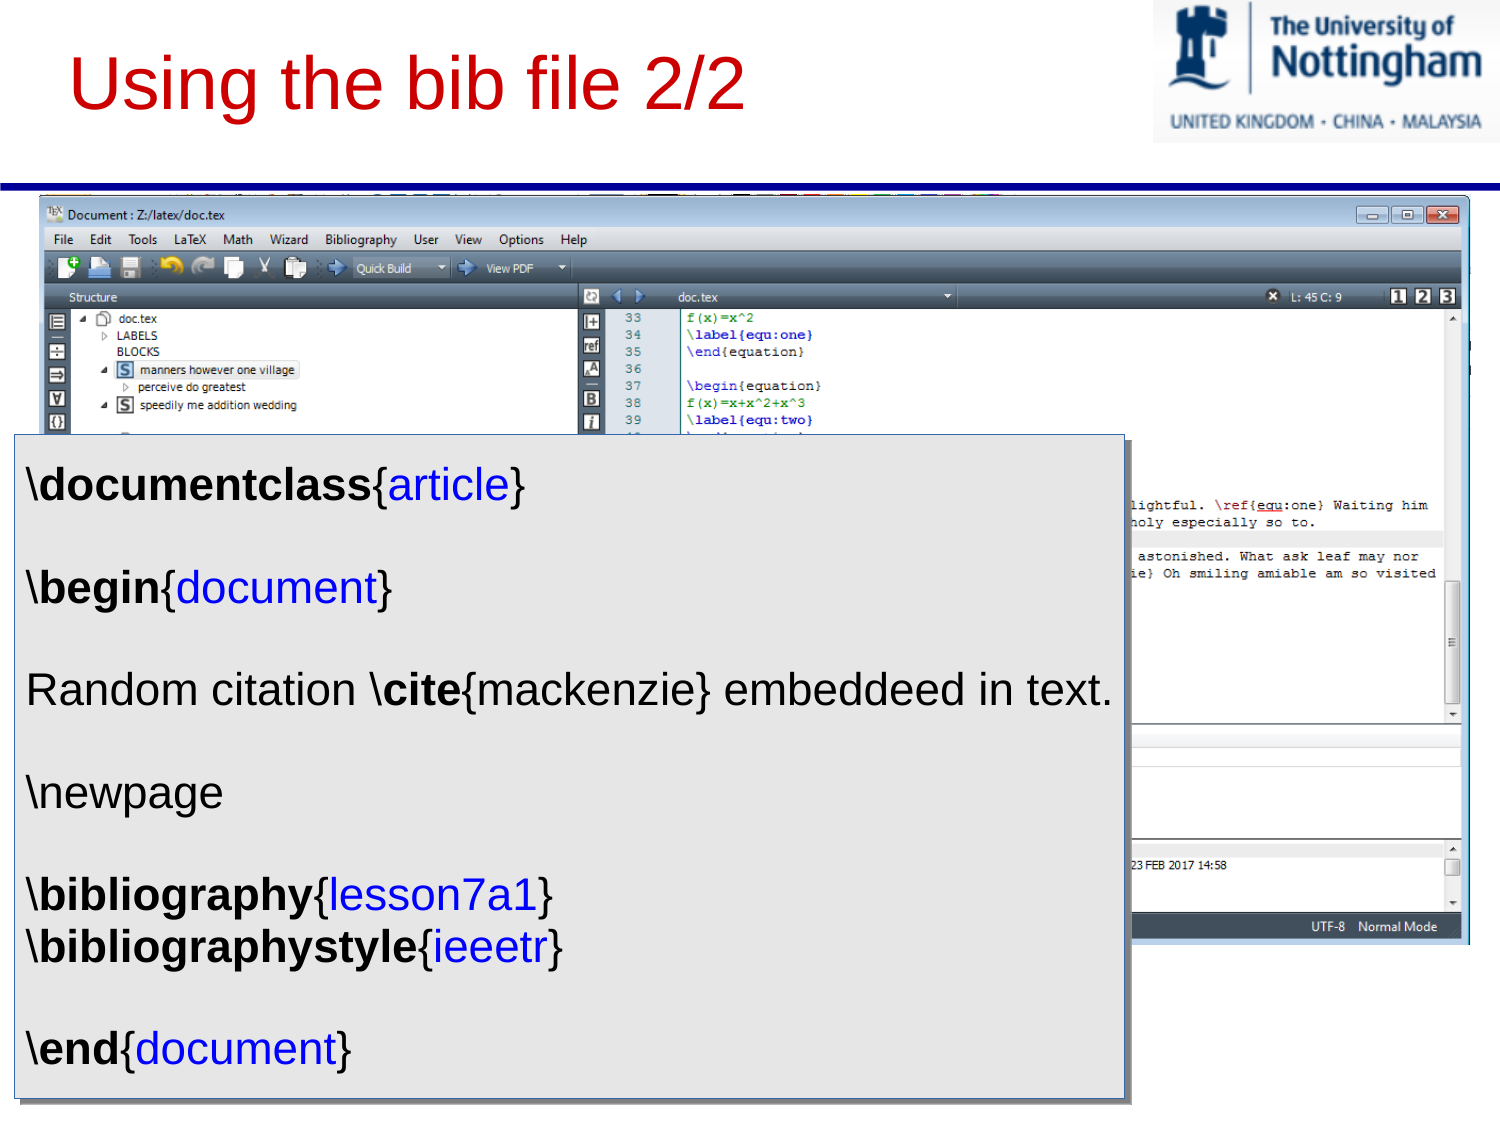

Using the bib file 2/2
\documentclass{article}
\begin{document}
Random citation \cite{mackenzie} embeddeed in text.
\newpage
\bibliography{lesson7a1}
\bibliographystyle{ieeetr}
\end{document}